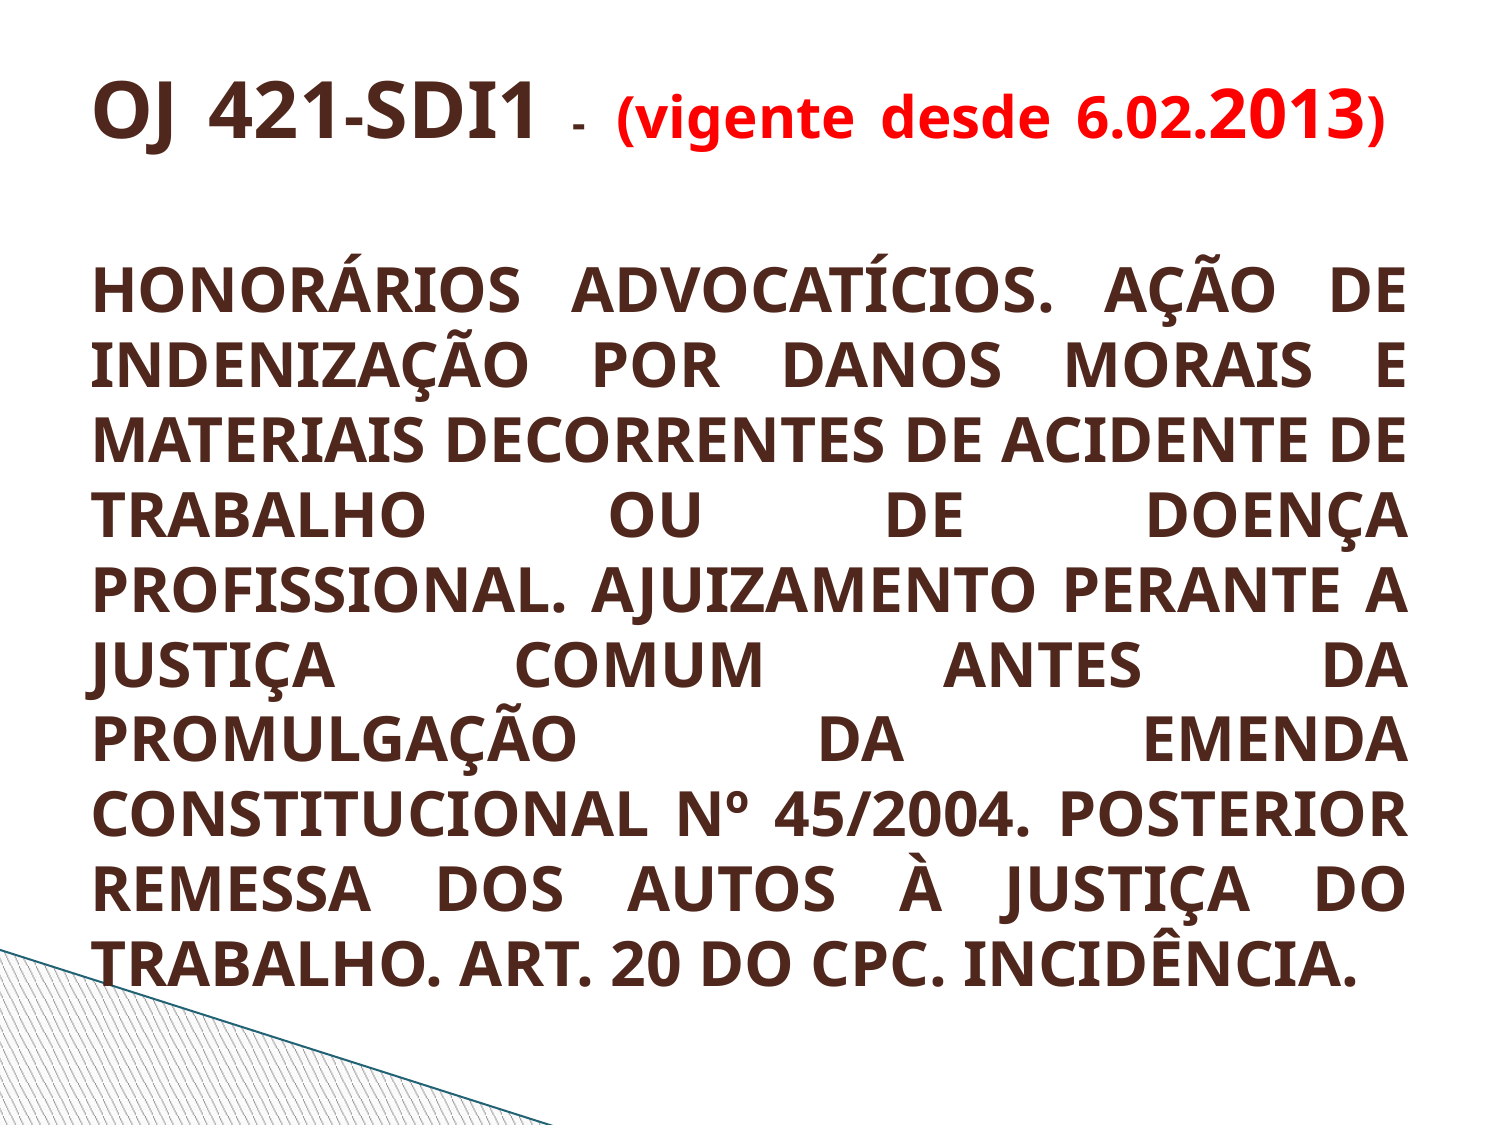

# OJ 421-SDI1 - (vigente desde 6.02.2013) HONORÁRIOS ADVOCATÍCIOS. AÇÃO DE INDENIZAÇÃO POR DANOS MORAIS E MATERIAIS DECORRENTES DE ACIDENTE DE TRABALHO OU DE DOENÇA PROFISSIONAL. AJUIZAMENTO PERANTE A JUSTIÇA COMUM ANTES DA PROMULGAÇÃO DA EMENDA CONSTITUCIONAL Nº 45/2004. POSTERIOR REMESSA DOS AUTOS À JUSTIÇA DO TRABALHO. ART. 20 DO CPC. INCIDÊNCIA.